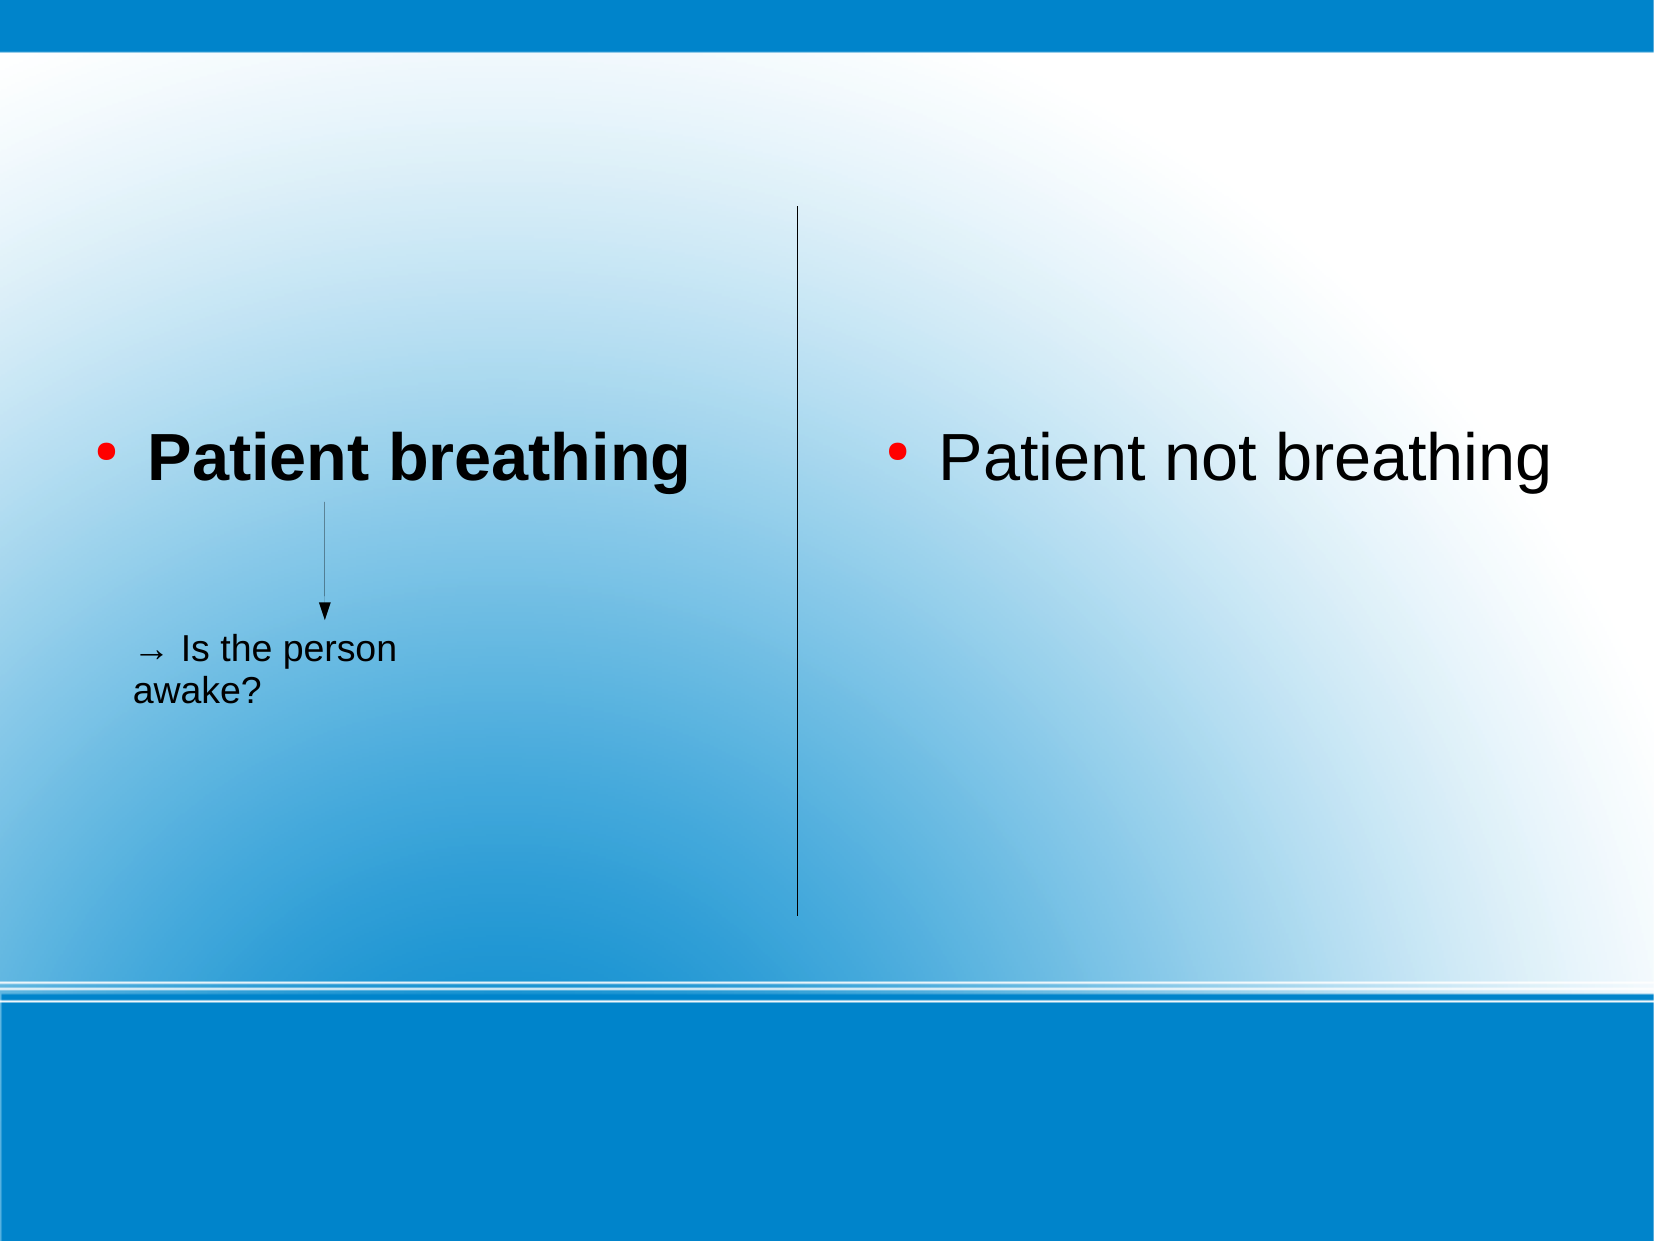

Patient breathing
Patient not breathing
→ Is the person awake?
#